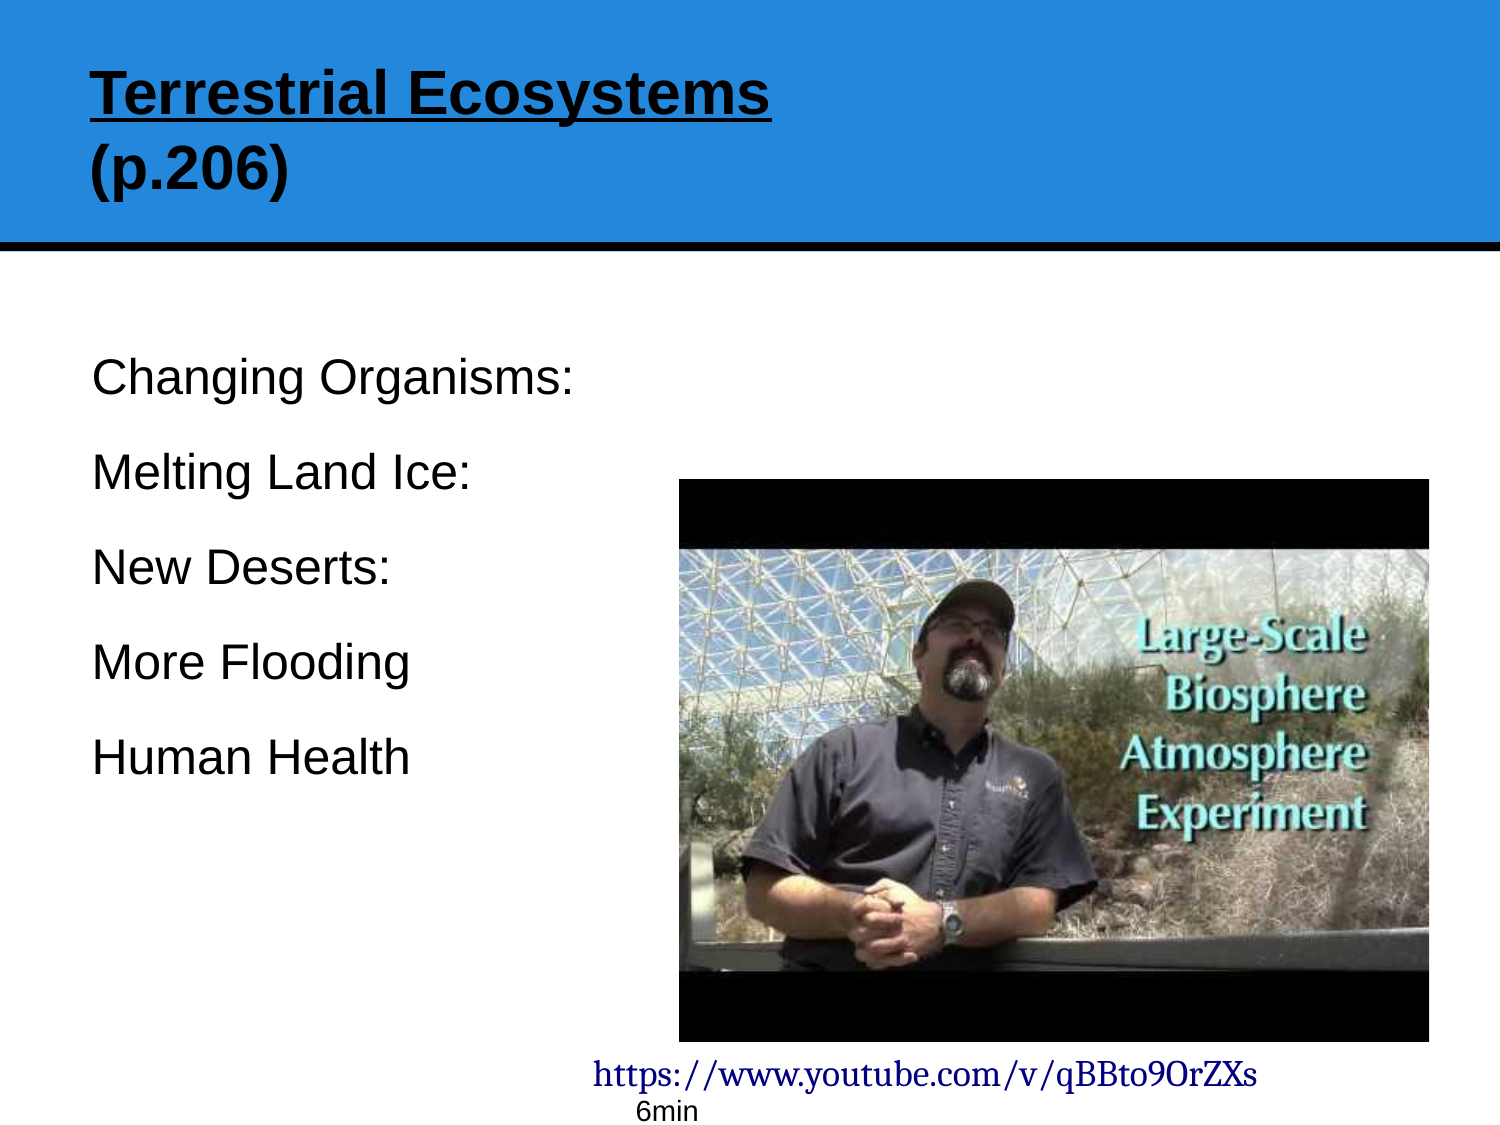

Terrestrial Ecosystems
(p.206)
Changing Organisms:
Melting Land Ice:
New Deserts:
More Flooding
Human Health
https://www.youtube.com/v/qBBto9OrZXs
6min